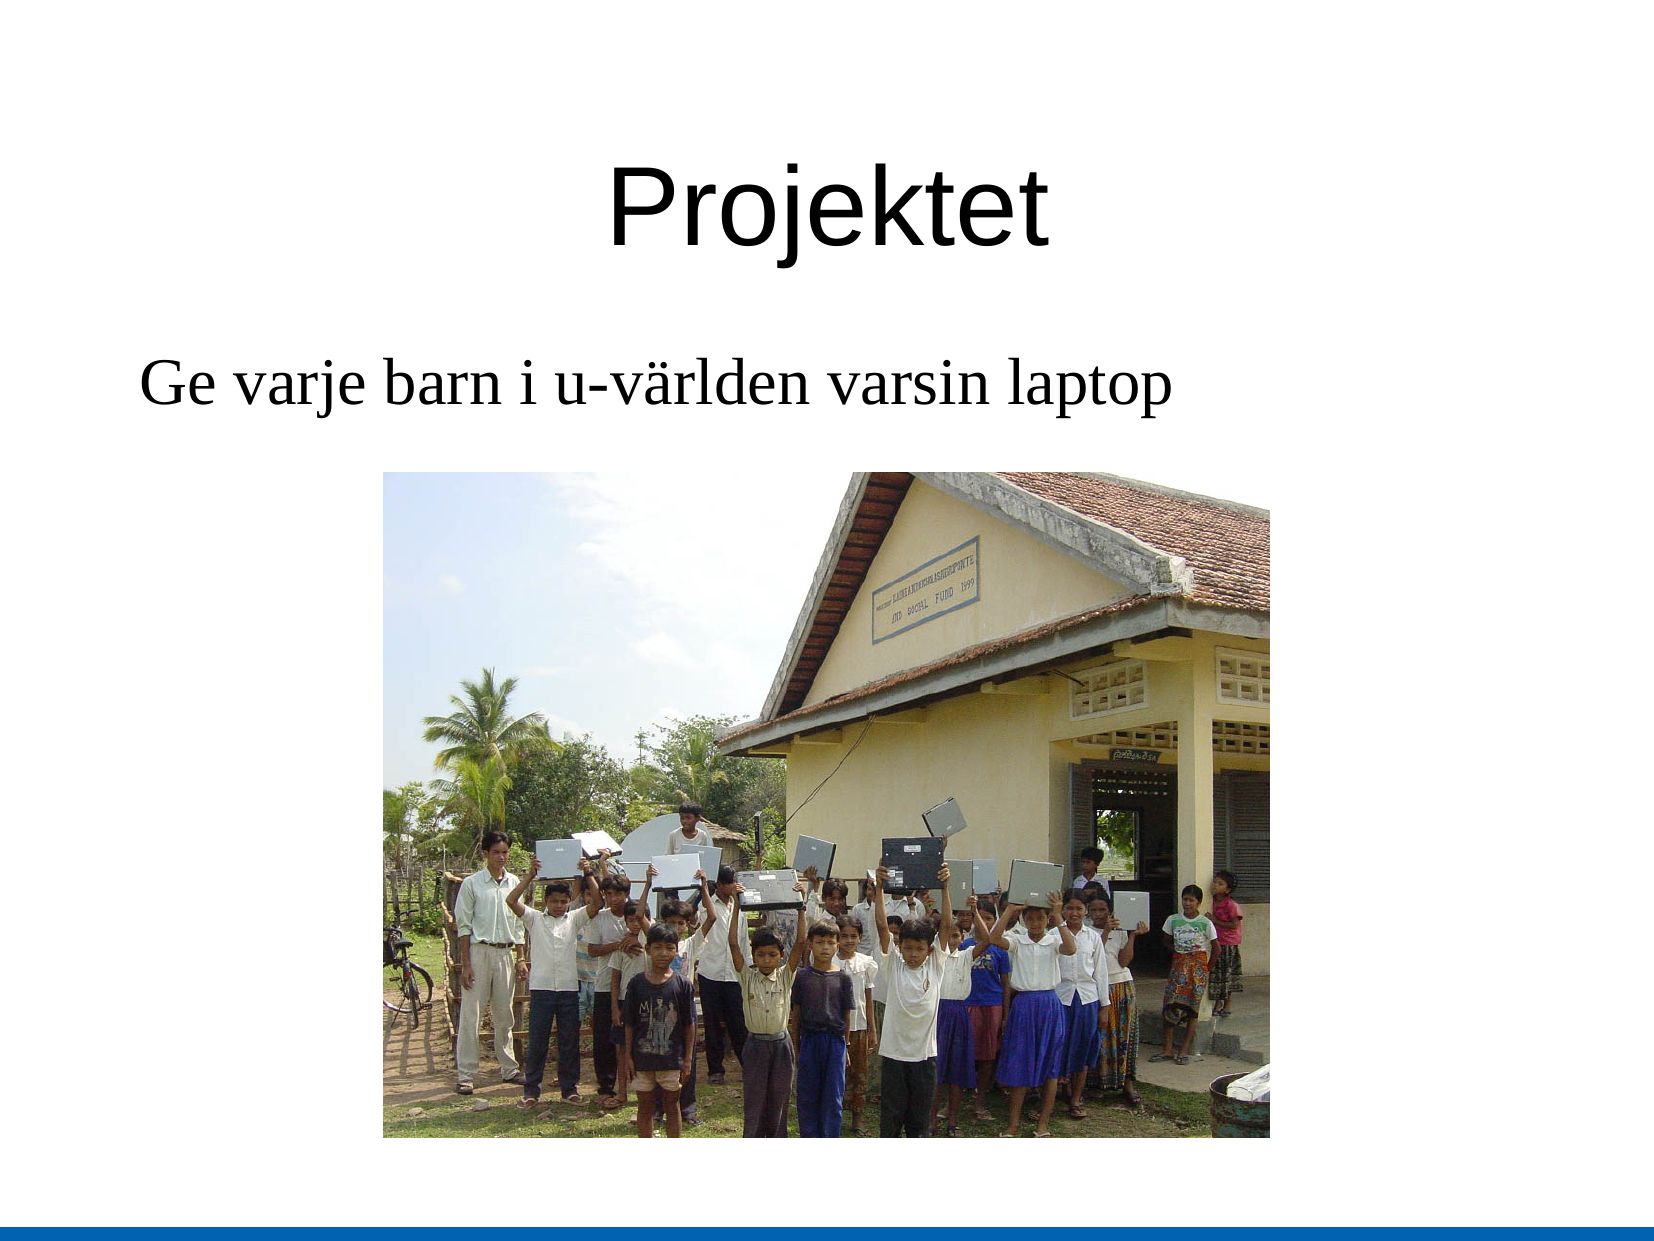

# Projektet
Ge varje barn i u-världen varsin laptop